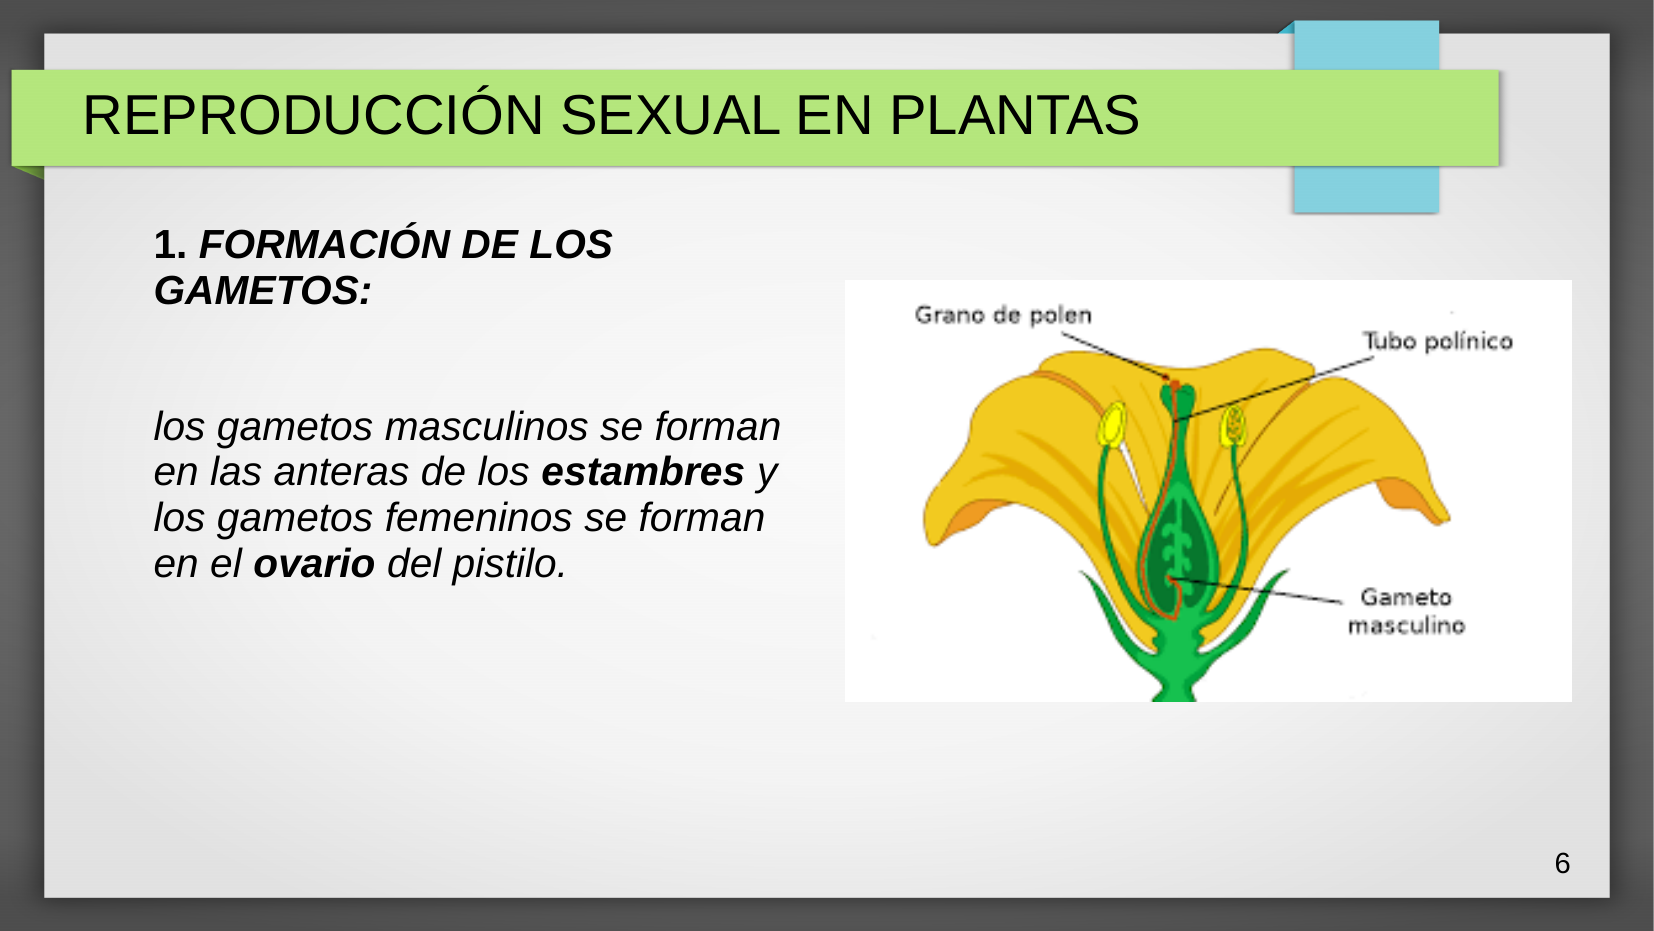

# REPRODUCCIÓN SEXUAL EN PLANTAS
1. FORMACIÓN DE LOS GAMETOS:
los gametos masculinos se forman en las anteras de los estambres y los gametos femeninos se forman en el ovario del pistilo.
6